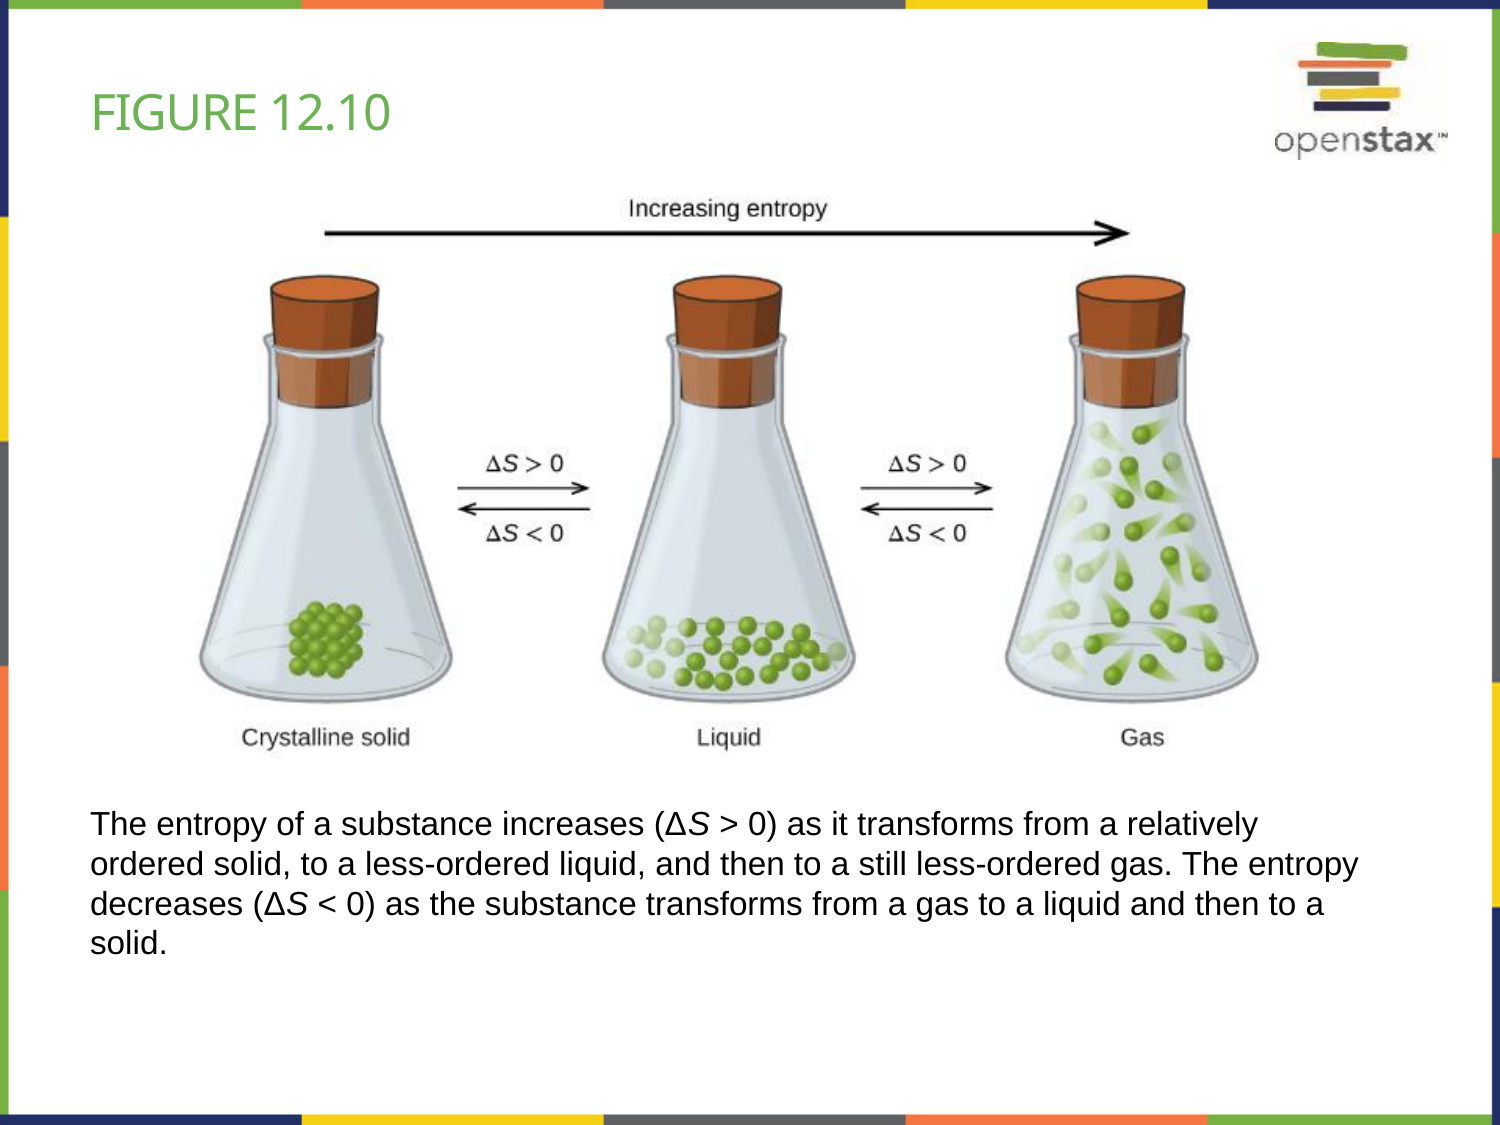

# Figure 12.10
The entropy of a substance increases (ΔS > 0) as it transforms from a relatively ordered solid, to a less-ordered liquid, and then to a still less-ordered gas. The entropy decreases (ΔS < 0) as the substance transforms from a gas to a liquid and then to a solid.